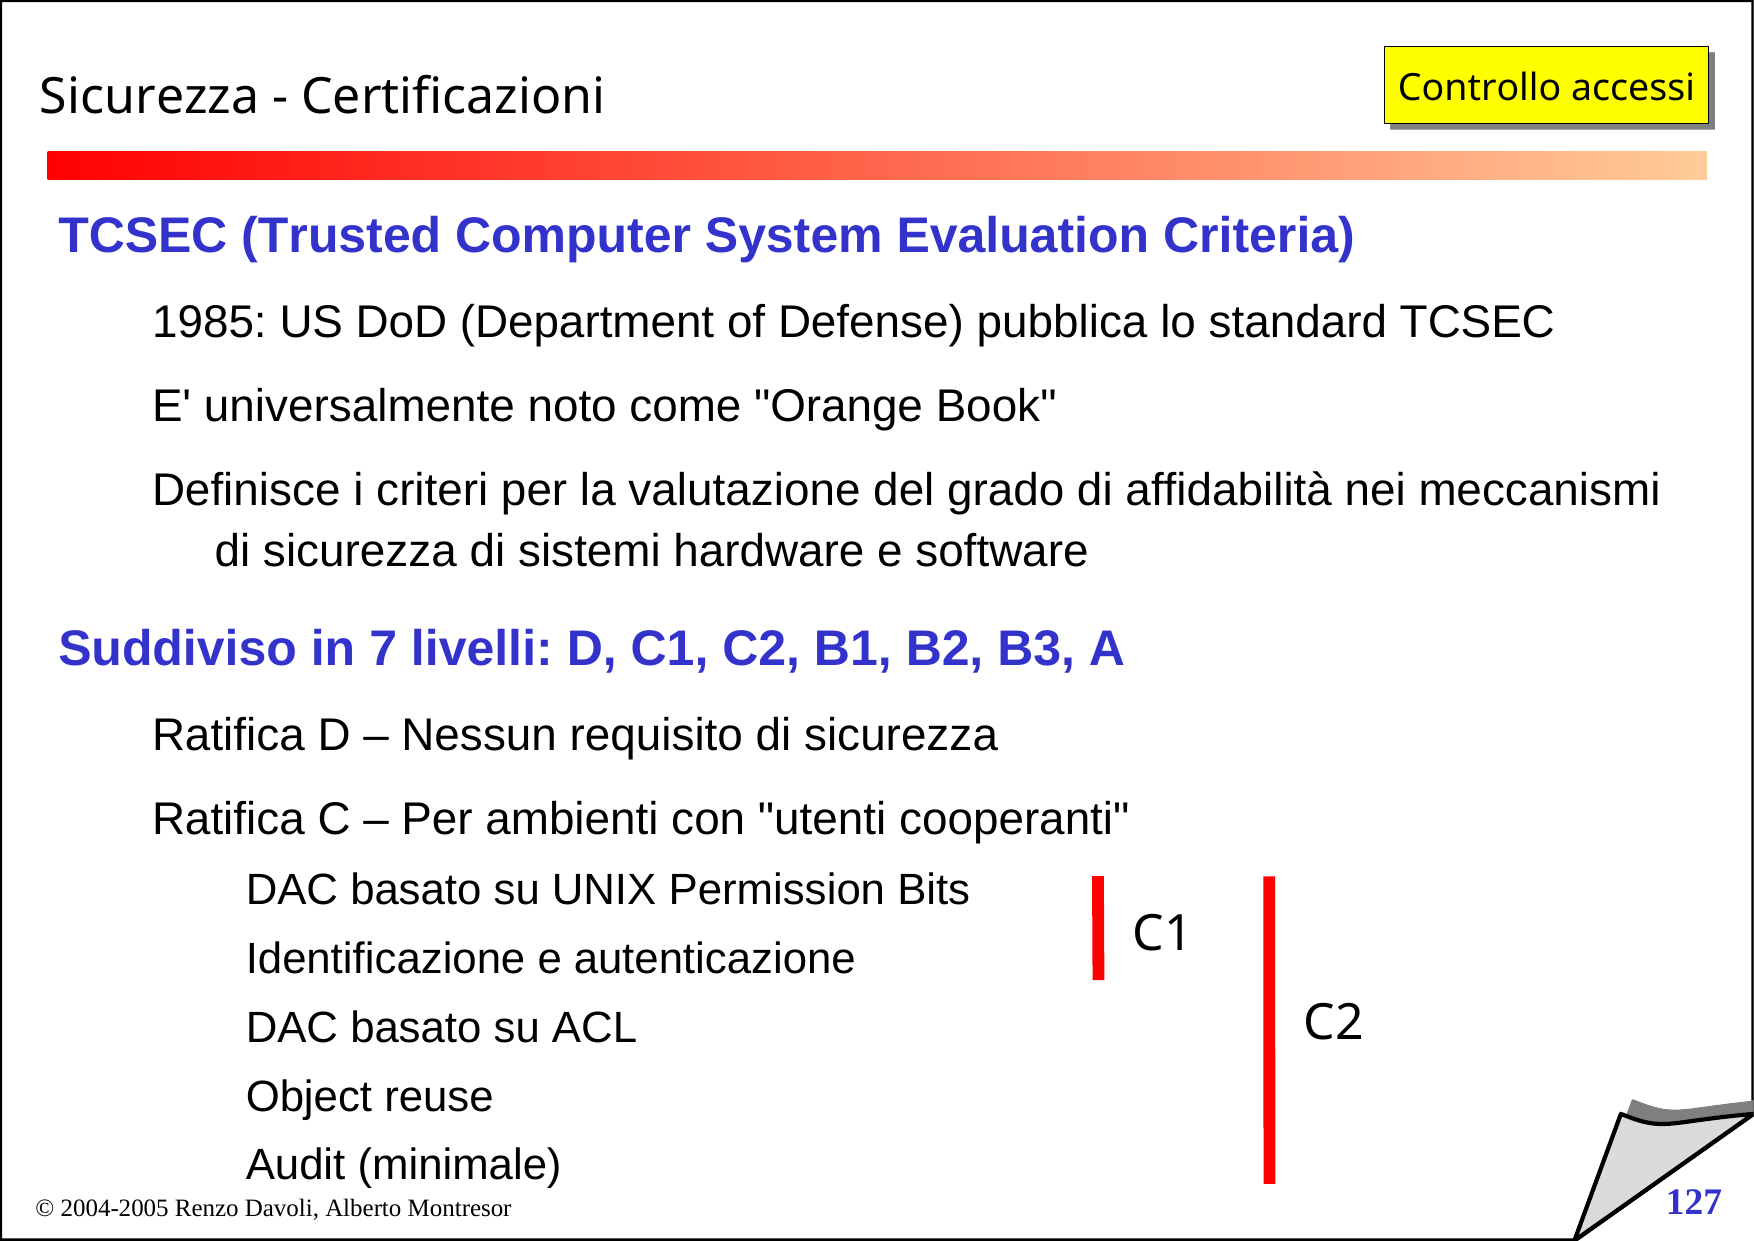

Controllo accessi
# Sicurezza - Certificazioni
TCSEC (Trusted Computer System Evaluation Criteria)
1985: US DoD (Department of Defense) pubblica lo standard TCSEC
E' universalmente noto come "Orange Book"
Definisce i criteri per la valutazione del grado di affidabilità nei meccanismi di sicurezza di sistemi hardware e software
Suddiviso in 7 livelli: D, C1, C2, B1, B2, B3, A
Ratifica D – Nessun requisito di sicurezza
Ratifica C – Per ambienti con "utenti cooperanti"
DAC basato su UNIX Permission Bits
Identificazione e autenticazione
DAC basato su ACL
Object reuse
Audit (minimale)
C1
C2